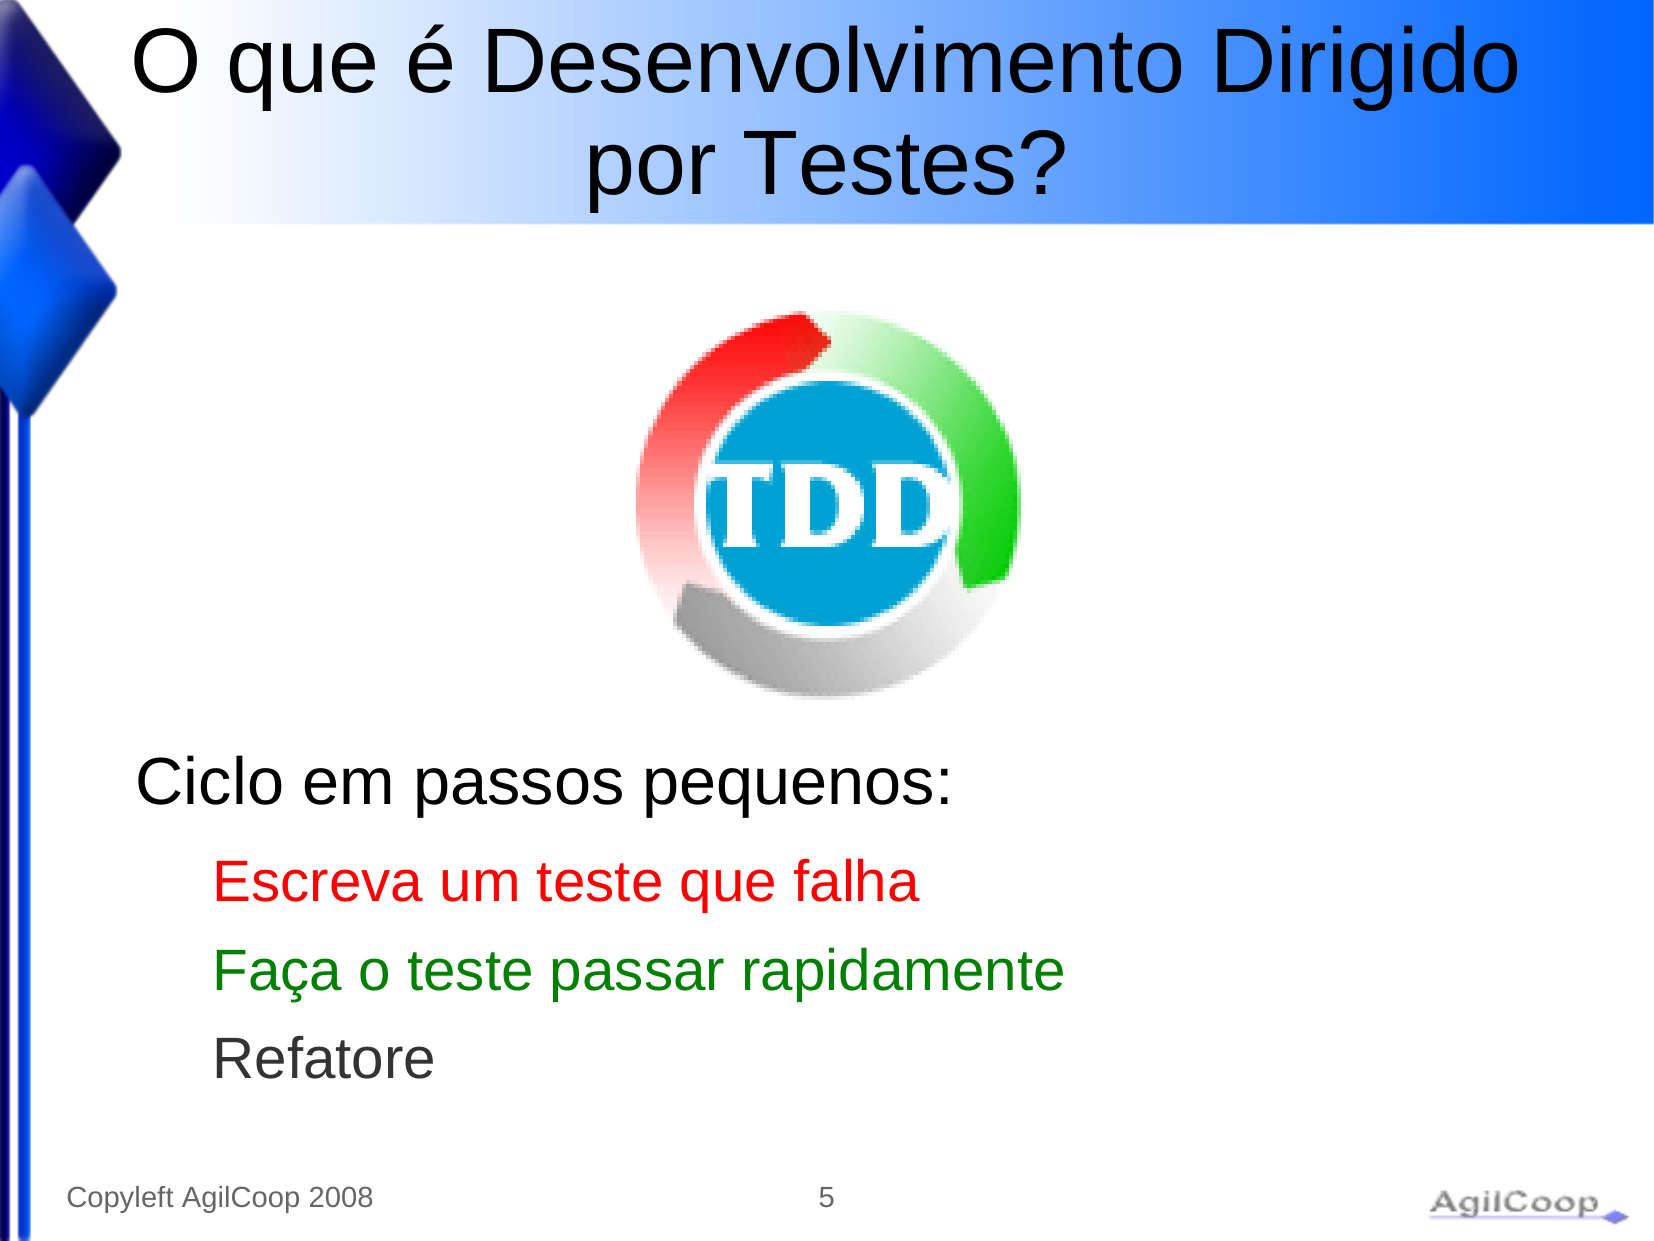

# O que é Desenvolvimento Dirigido por Testes?
Ciclo em passos pequenos:
Escreva um teste que falha
Faça o teste passar rapidamente
Refatore
Copyleft AgilCoop 2008
5